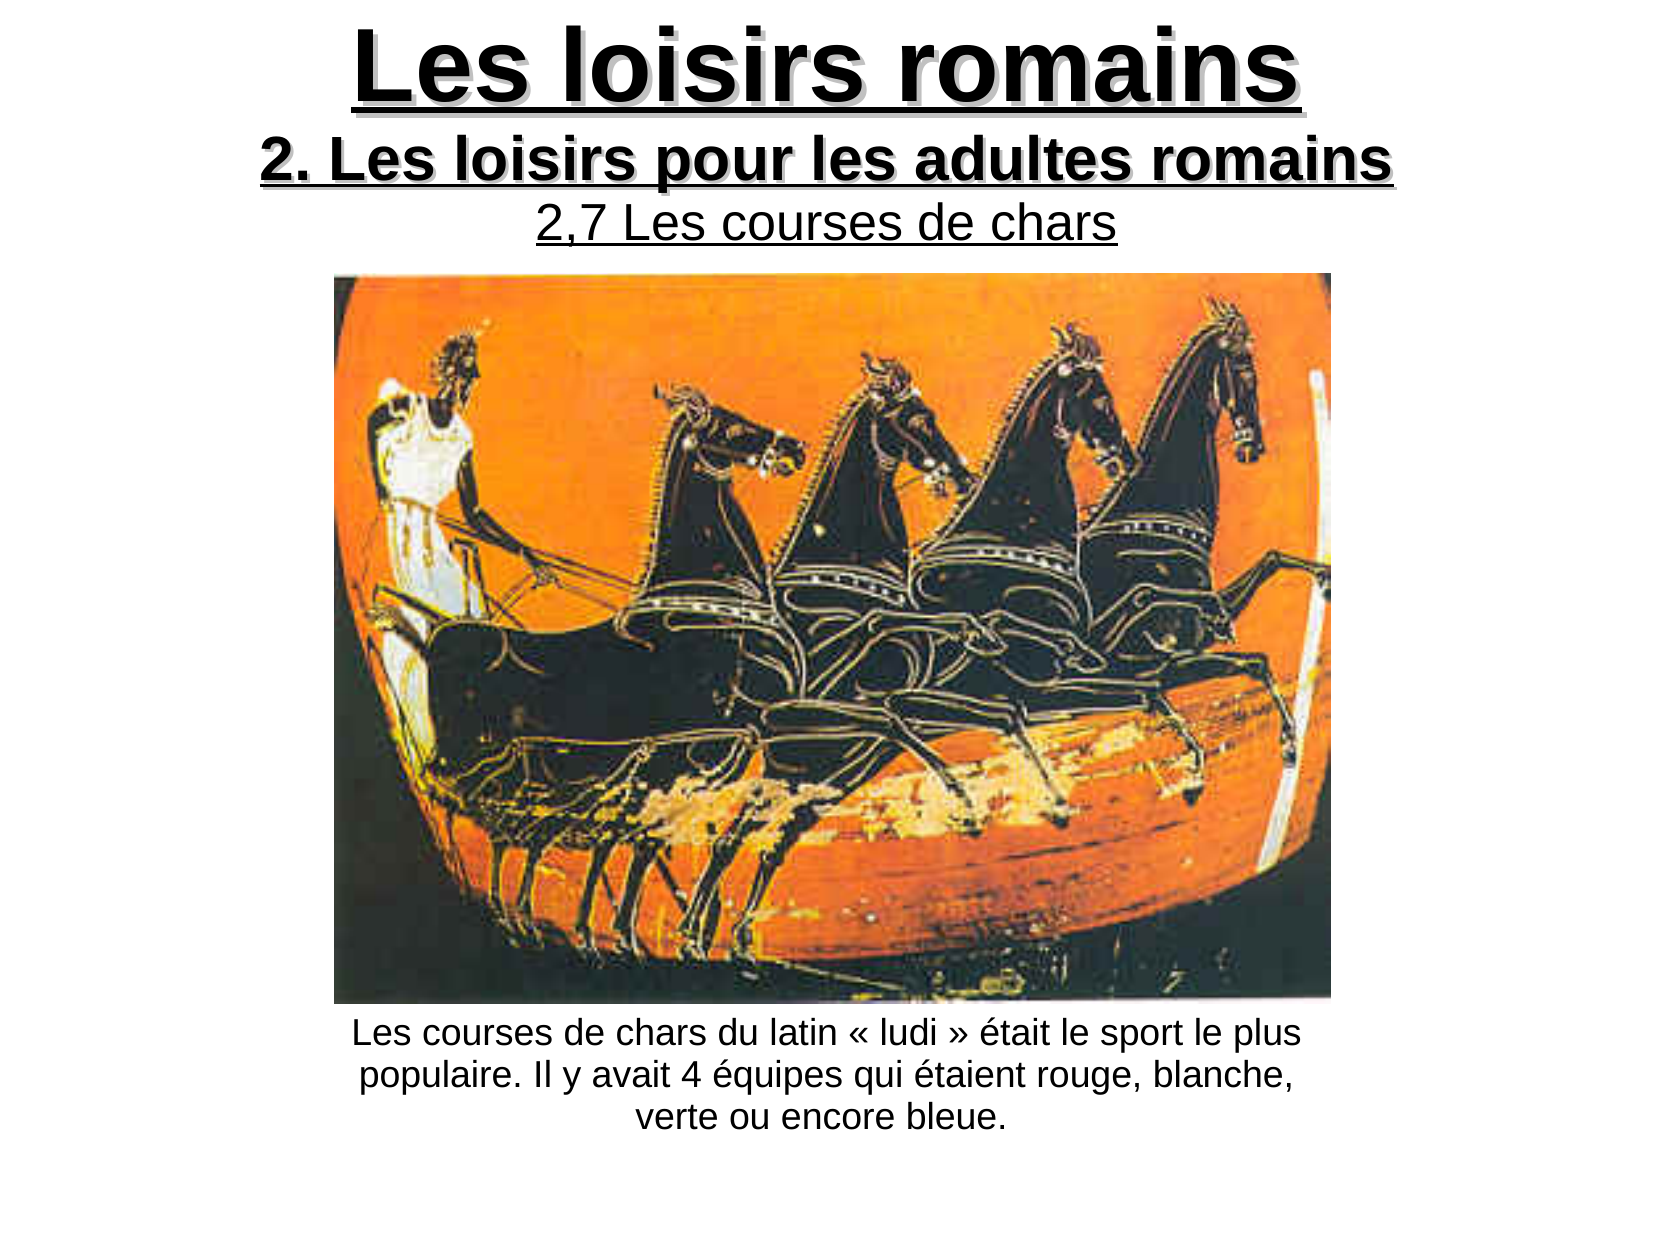

Les loisirs romains
2. Les loisirs pour les adultes romains
2,7 Les courses de chars
Les courses de chars du latin « ludi » était le sport le plus populaire. Il y avait 4 équipes qui étaient rouge, blanche, verte ou encore bleue.